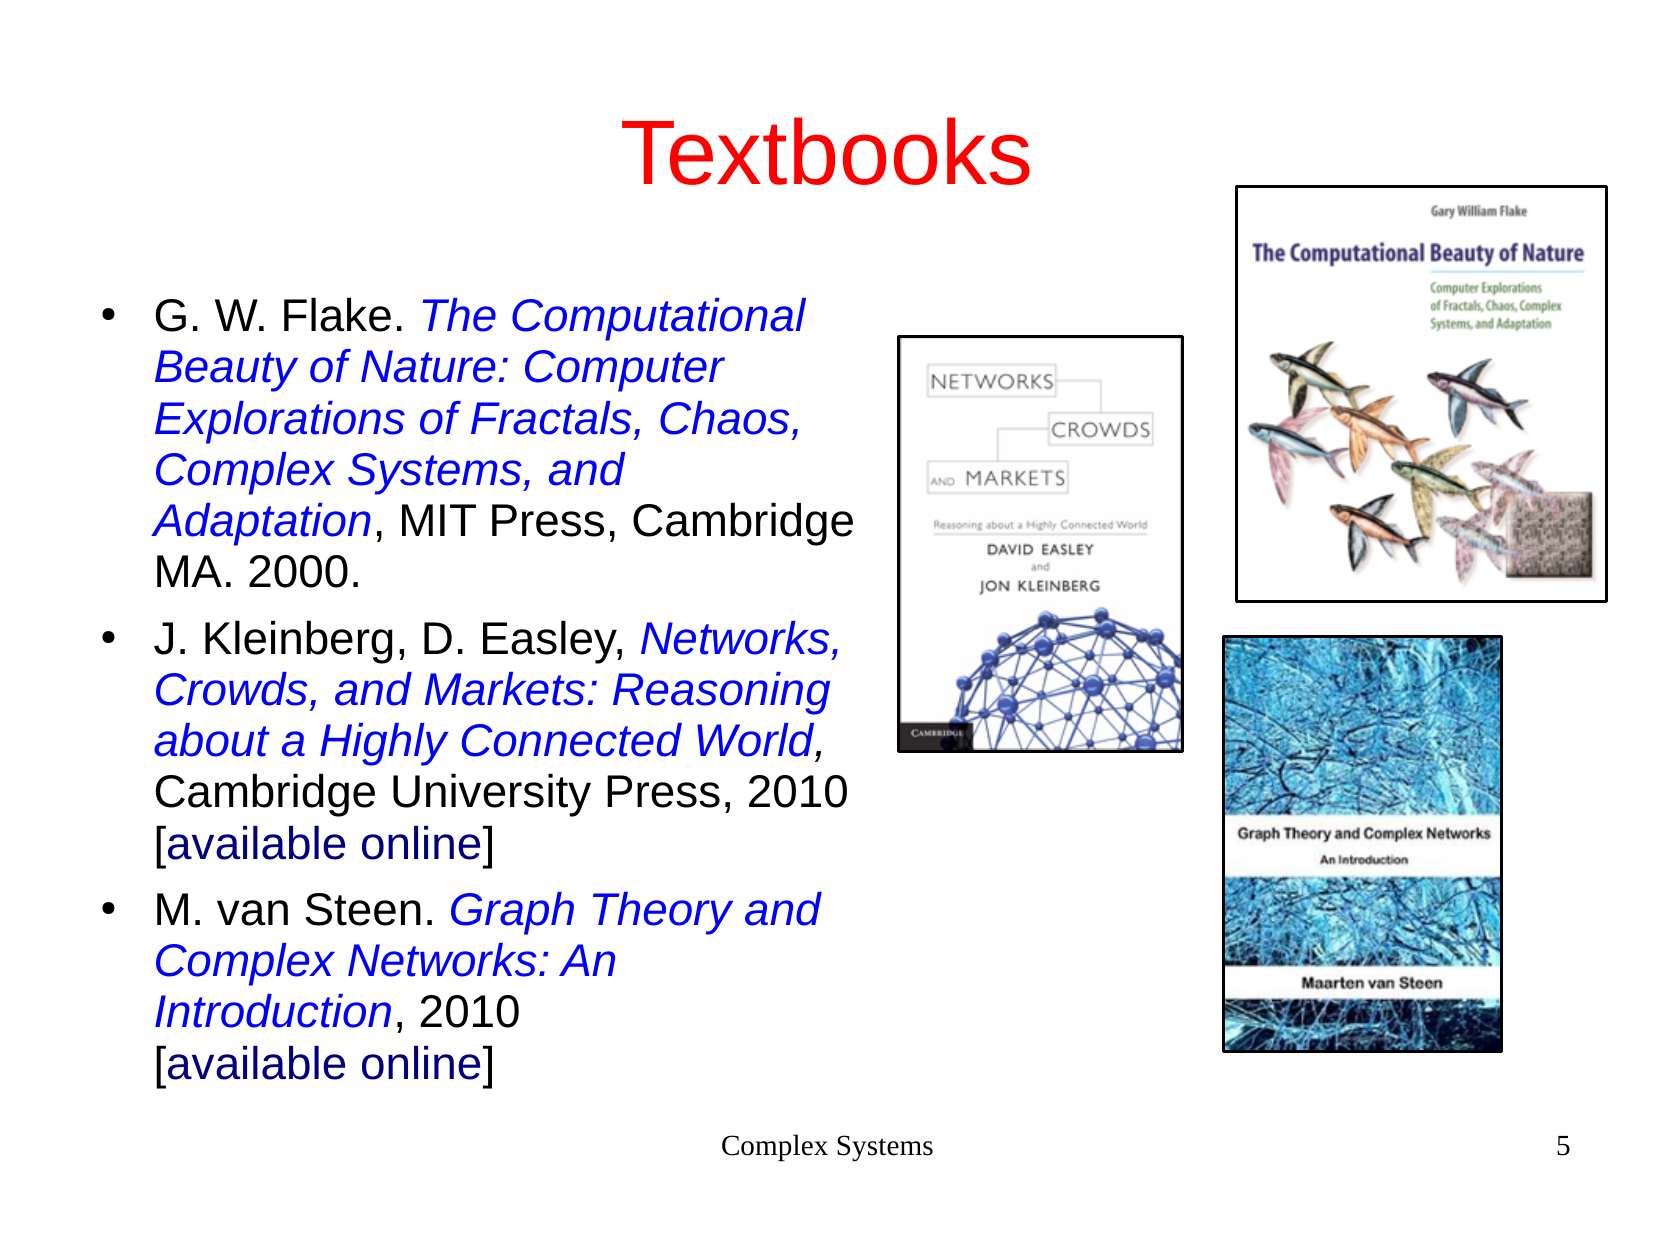

# Textbooks
G. W. Flake. The Computational Beauty of Nature: Computer Explorations of Fractals, Chaos, Complex Systems, and Adaptation, MIT Press, Cambridge MA. 2000.
J. Kleinberg, D. Easley, Networks, Crowds, and Markets: Reasoning about a Highly Connected World, Cambridge University Press, 2010
[available online]
M. van Steen. Graph Theory and Complex Networks: An Introduction, 2010
[available online]
Complex Systems
5